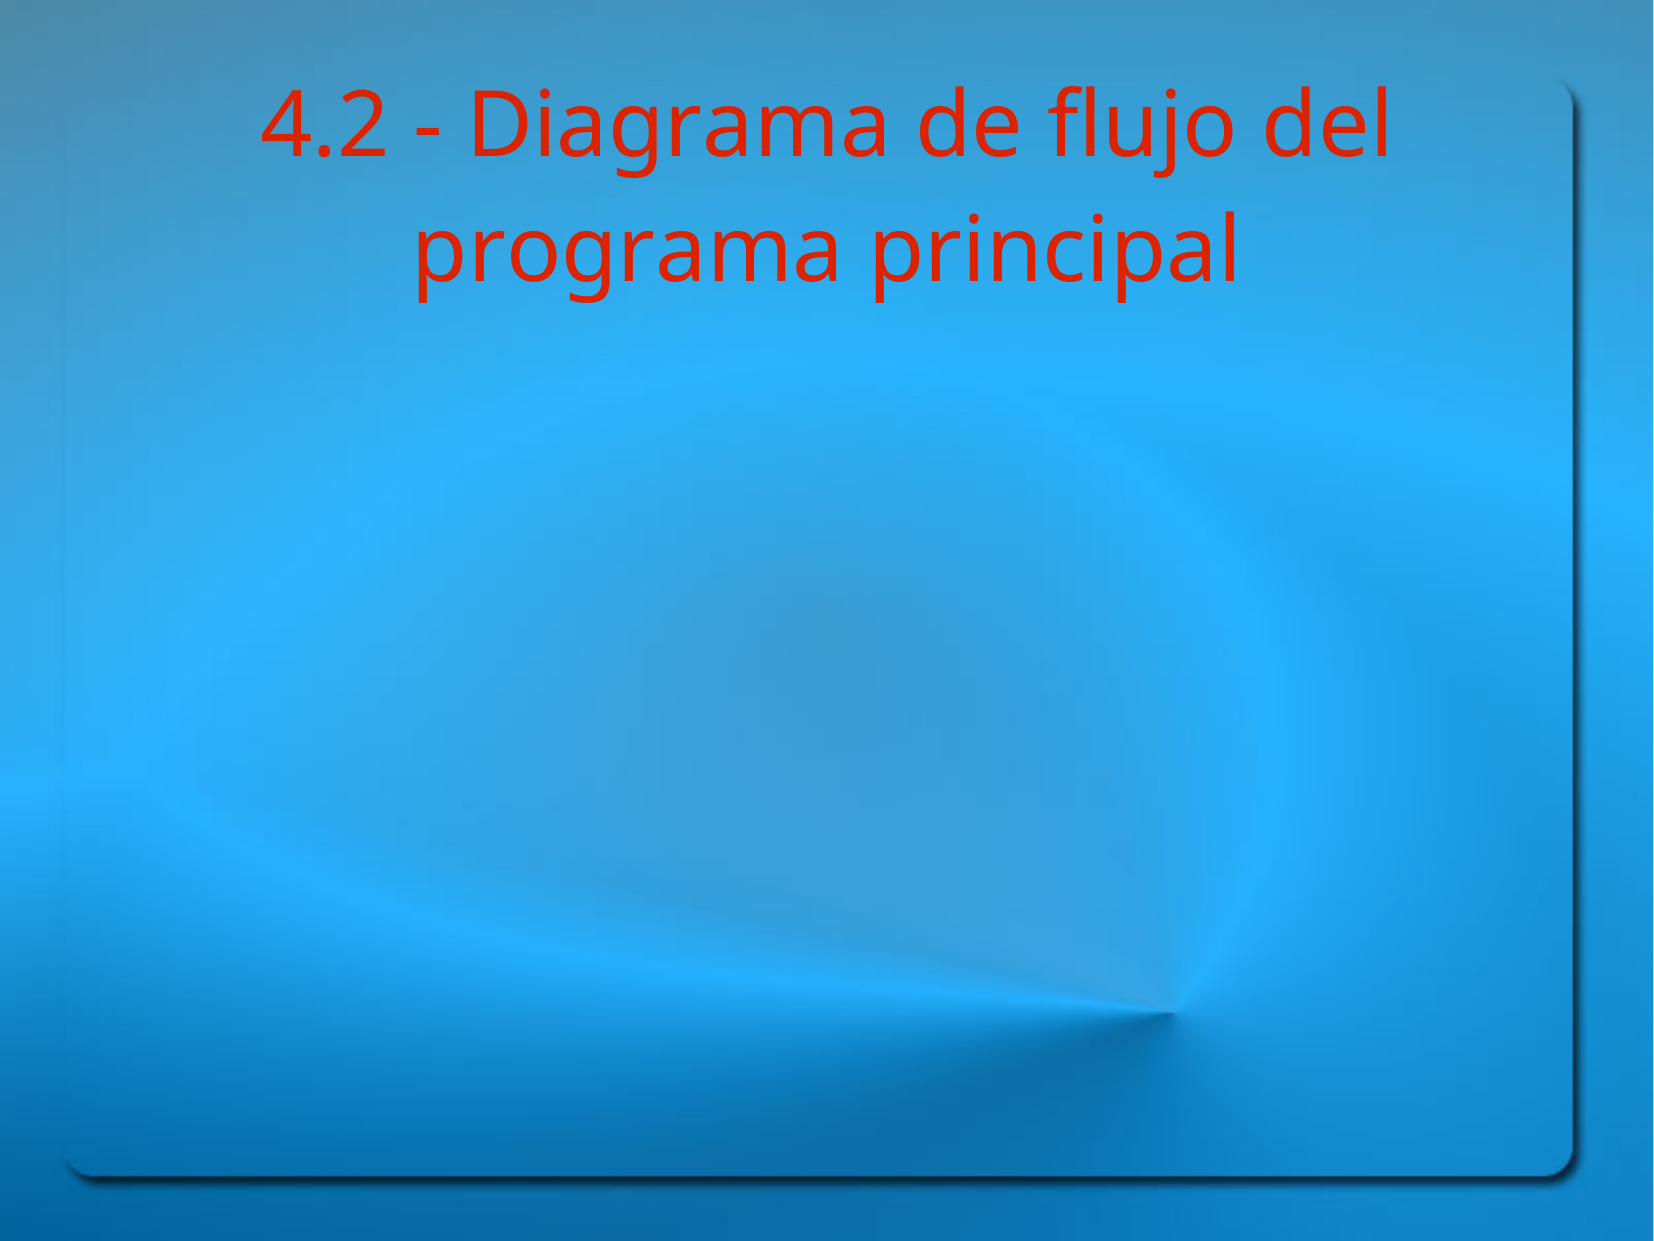

# 4.2 - Diagrama de flujo del programa principal